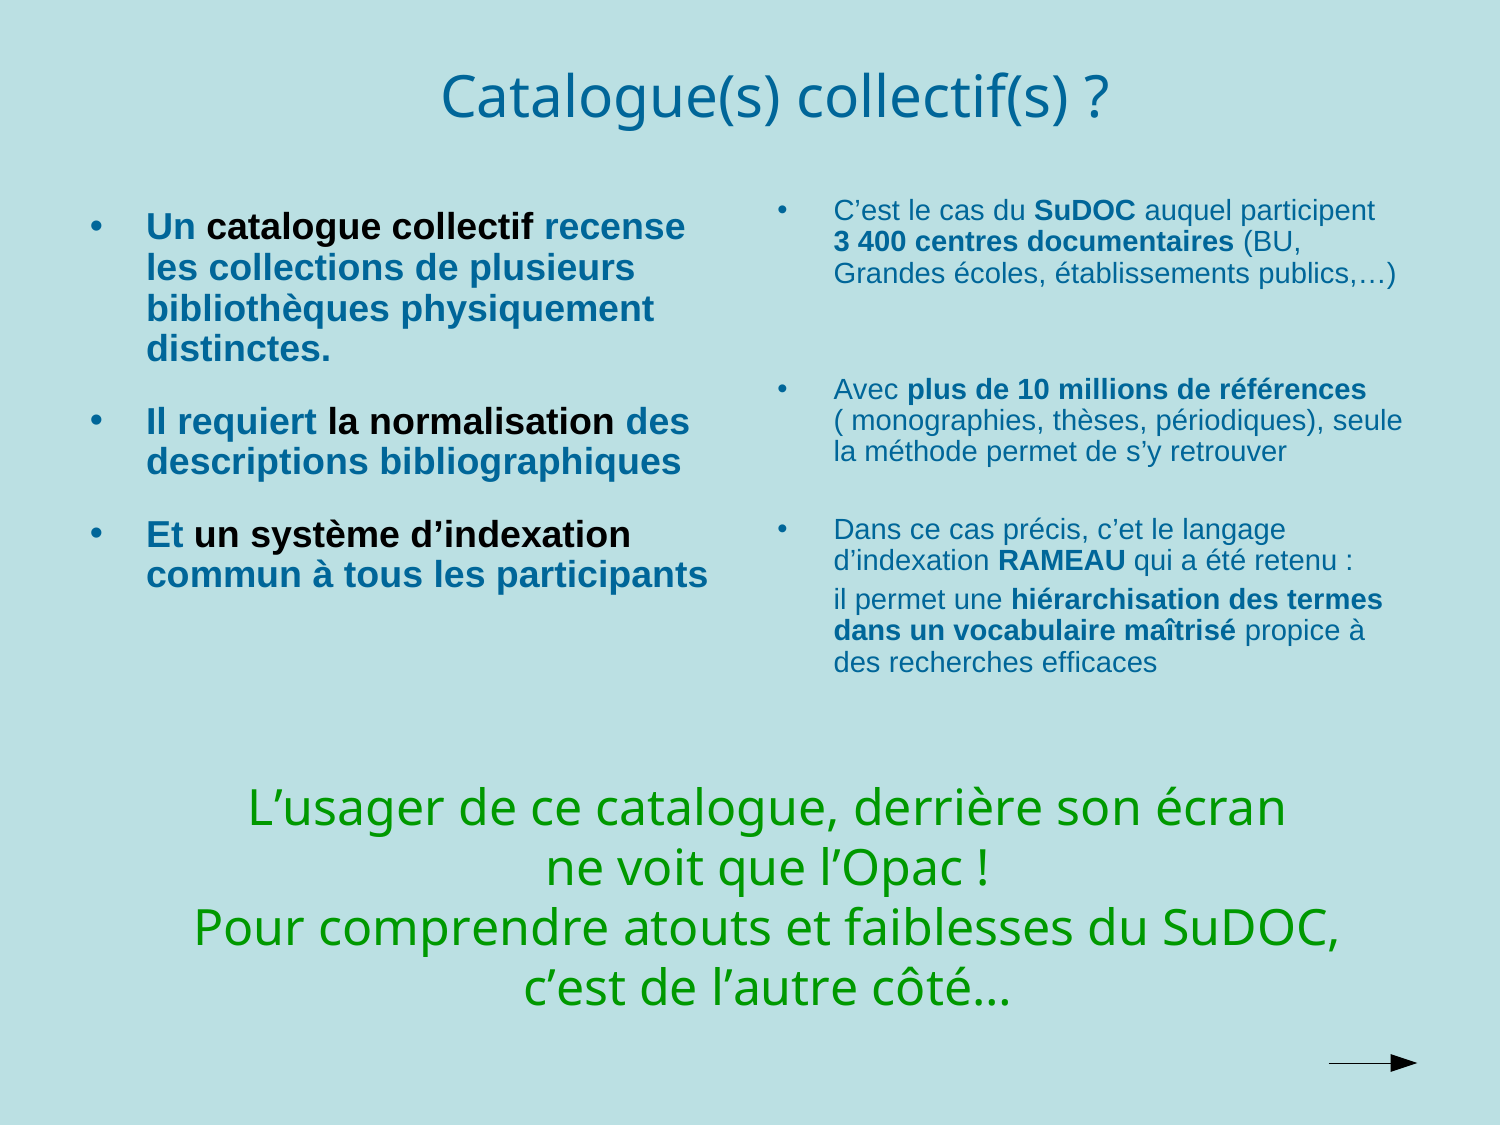

# Catalogue(s) collectif(s) ?
C’est le cas du SuDOC auquel participent 3 400 centres documentaires (BU, Grandes écoles, établissements publics,…)
Avec plus de 10 millions de références ( monographies, thèses, périodiques), seule la méthode permet de s’y retrouver
Dans ce cas précis, c’et le langage d’indexation RAMEAU qui a été retenu :
	il permet une hiérarchisation des termes dans un vocabulaire maîtrisé propice à des recherches efficaces
Un catalogue collectif recense les collections de plusieurs bibliothèques physiquement distinctes.
Il requiert la normalisation des descriptions bibliographiques
Et un système d’indexation commun à tous les participants
L’usager de ce catalogue, derrière son écran
ne voit que l’Opac !
Pour comprendre atouts et faiblesses du SuDOC,
c’est de l’autre côté…